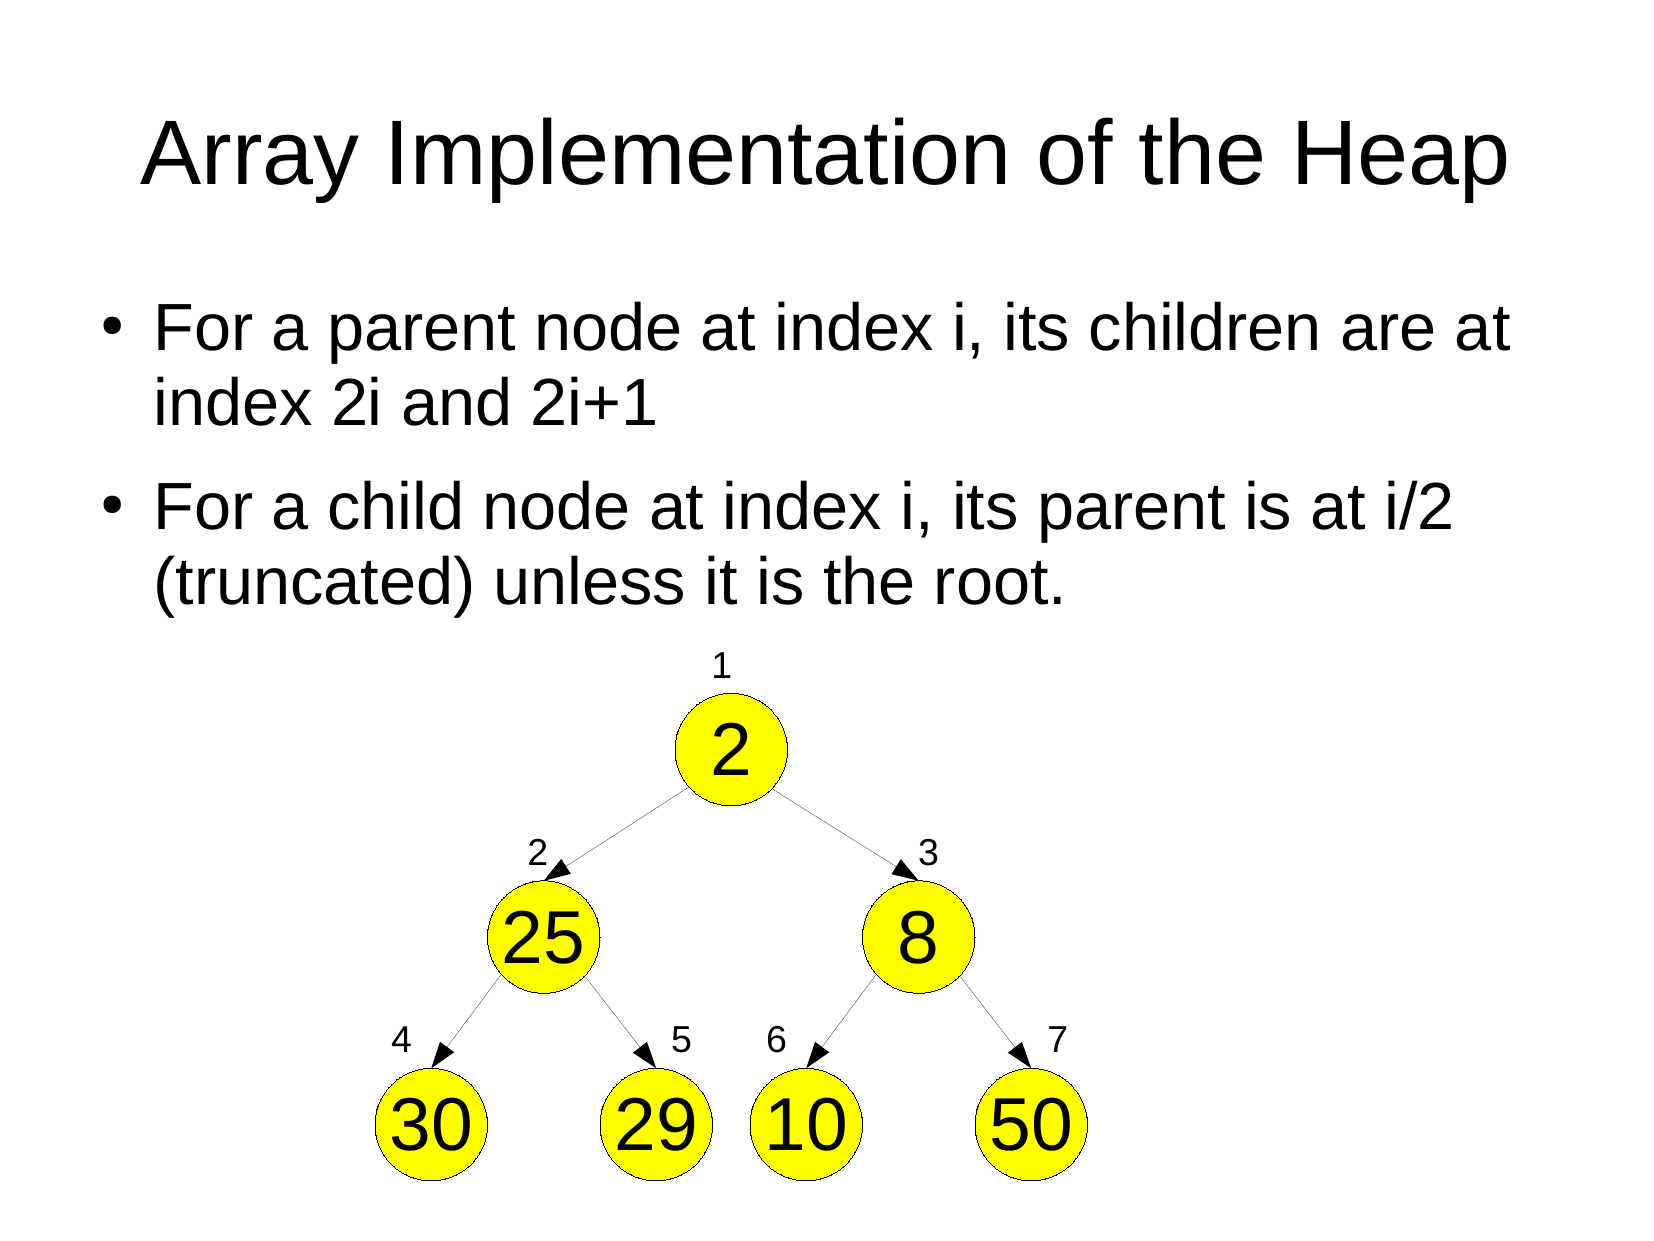

# Array Implementation of the Heap
For a parent node at index i, its children are at index 2i and 2i+1
For a child node at index i, its parent is at i/2 (truncated) unless it is the root.
1
2
2
3
25
8
4
5
6
7
30
29
10
50